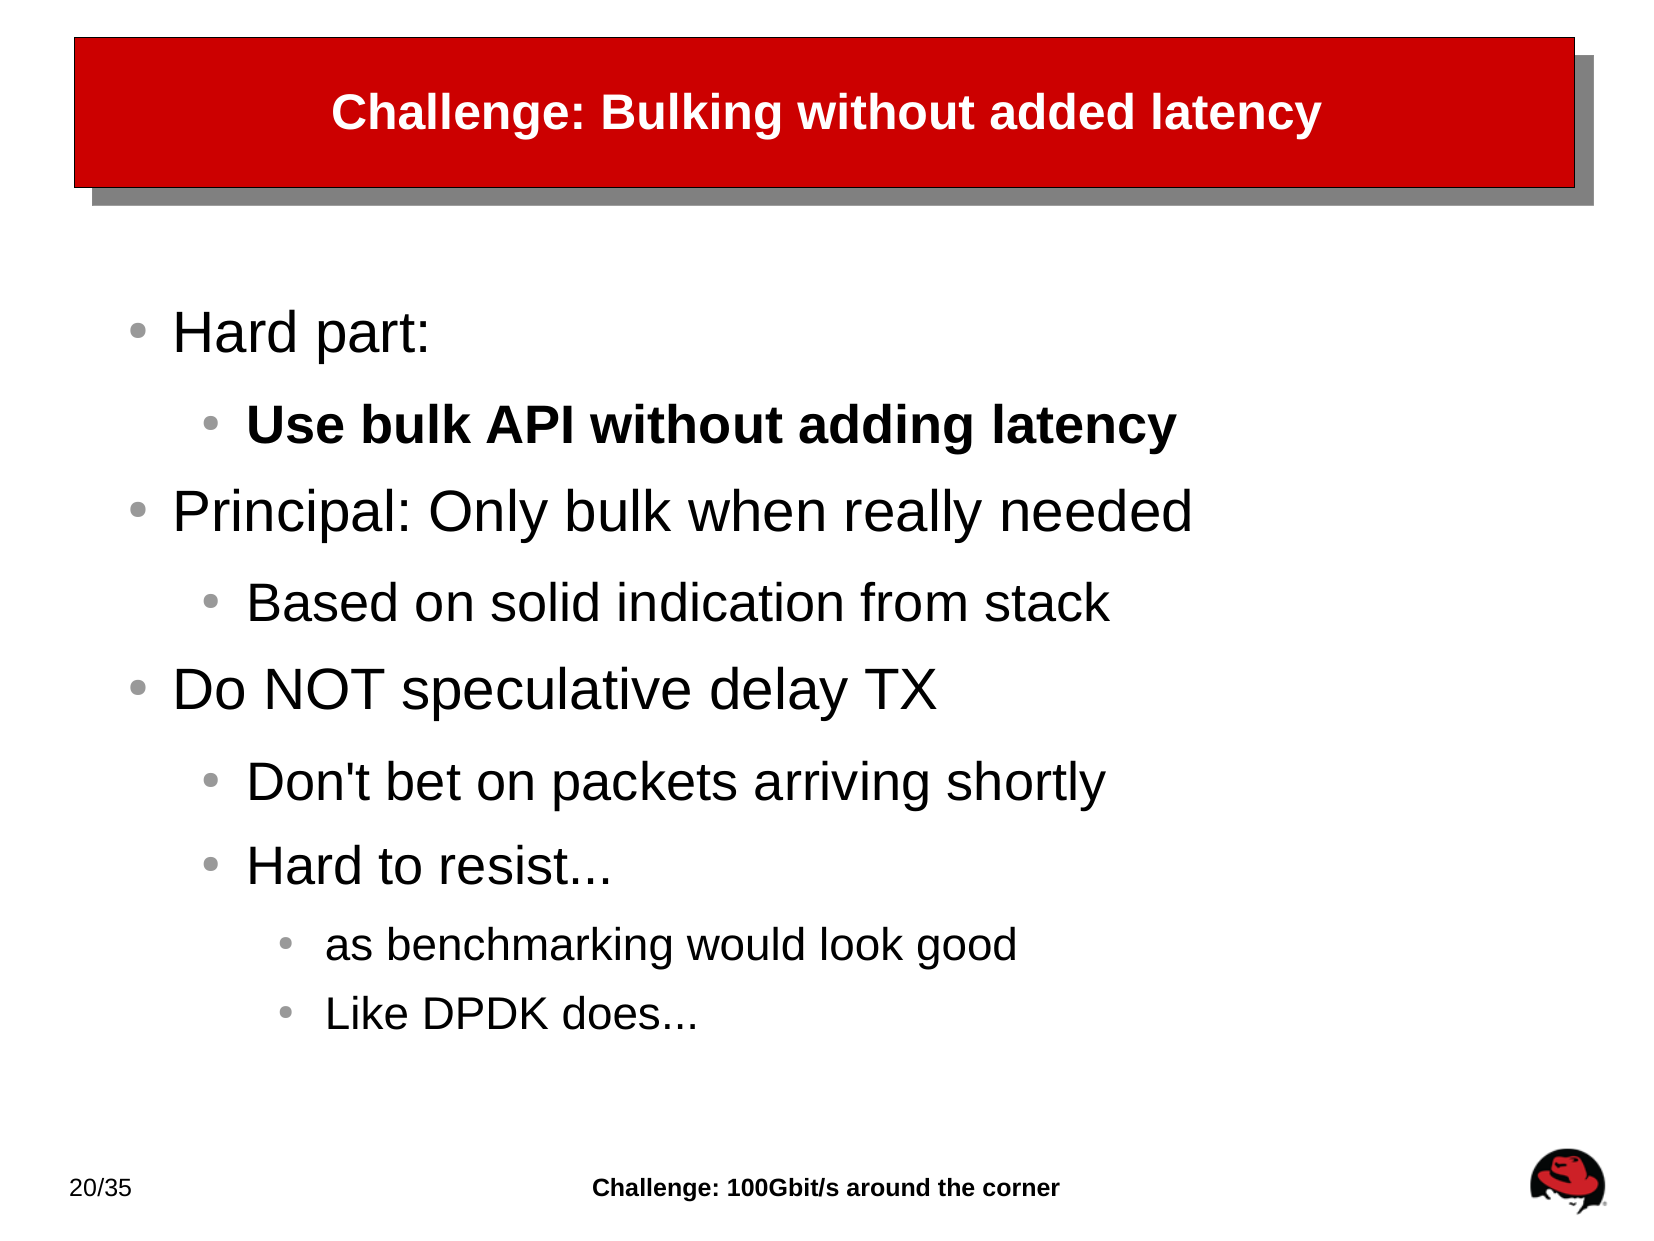

# Challenge: Bulking without added latency
Hard part:
Use bulk API without adding latency
Principal: Only bulk when really needed
Based on solid indication from stack
Do NOT speculative delay TX
Don't bet on packets arriving shortly
Hard to resist...
as benchmarking would look good
Like DPDK does...